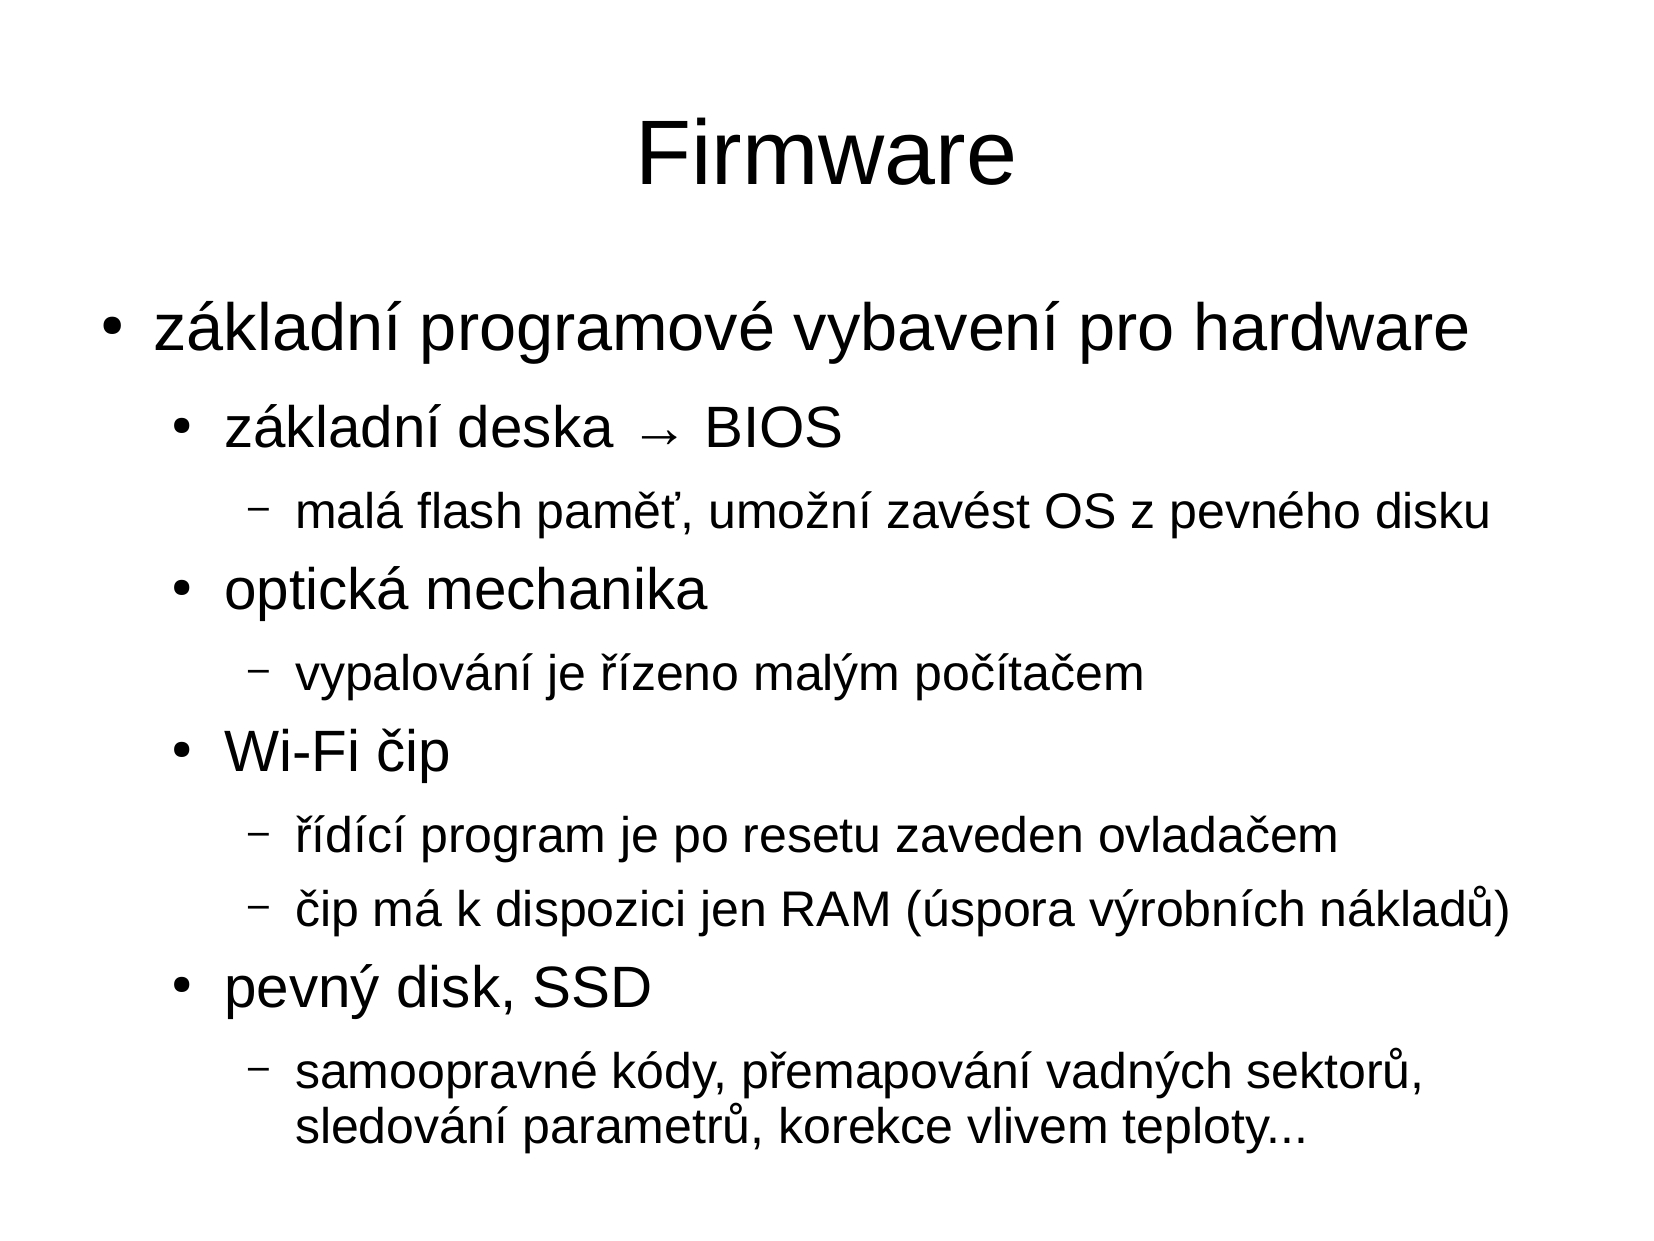

# Firmware
základní programové vybavení pro hardware
základní deska → BIOS
malá flash paměť, umožní zavést OS z pevného disku
optická mechanika
vypalování je řízeno malým počítačem
Wi-Fi čip
řídící program je po resetu zaveden ovladačem
čip má k dispozici jen RAM (úspora výrobních nákladů)
pevný disk, SSD
samoopravné kódy, přemapování vadných sektorů, sledování parametrů, korekce vlivem teploty...